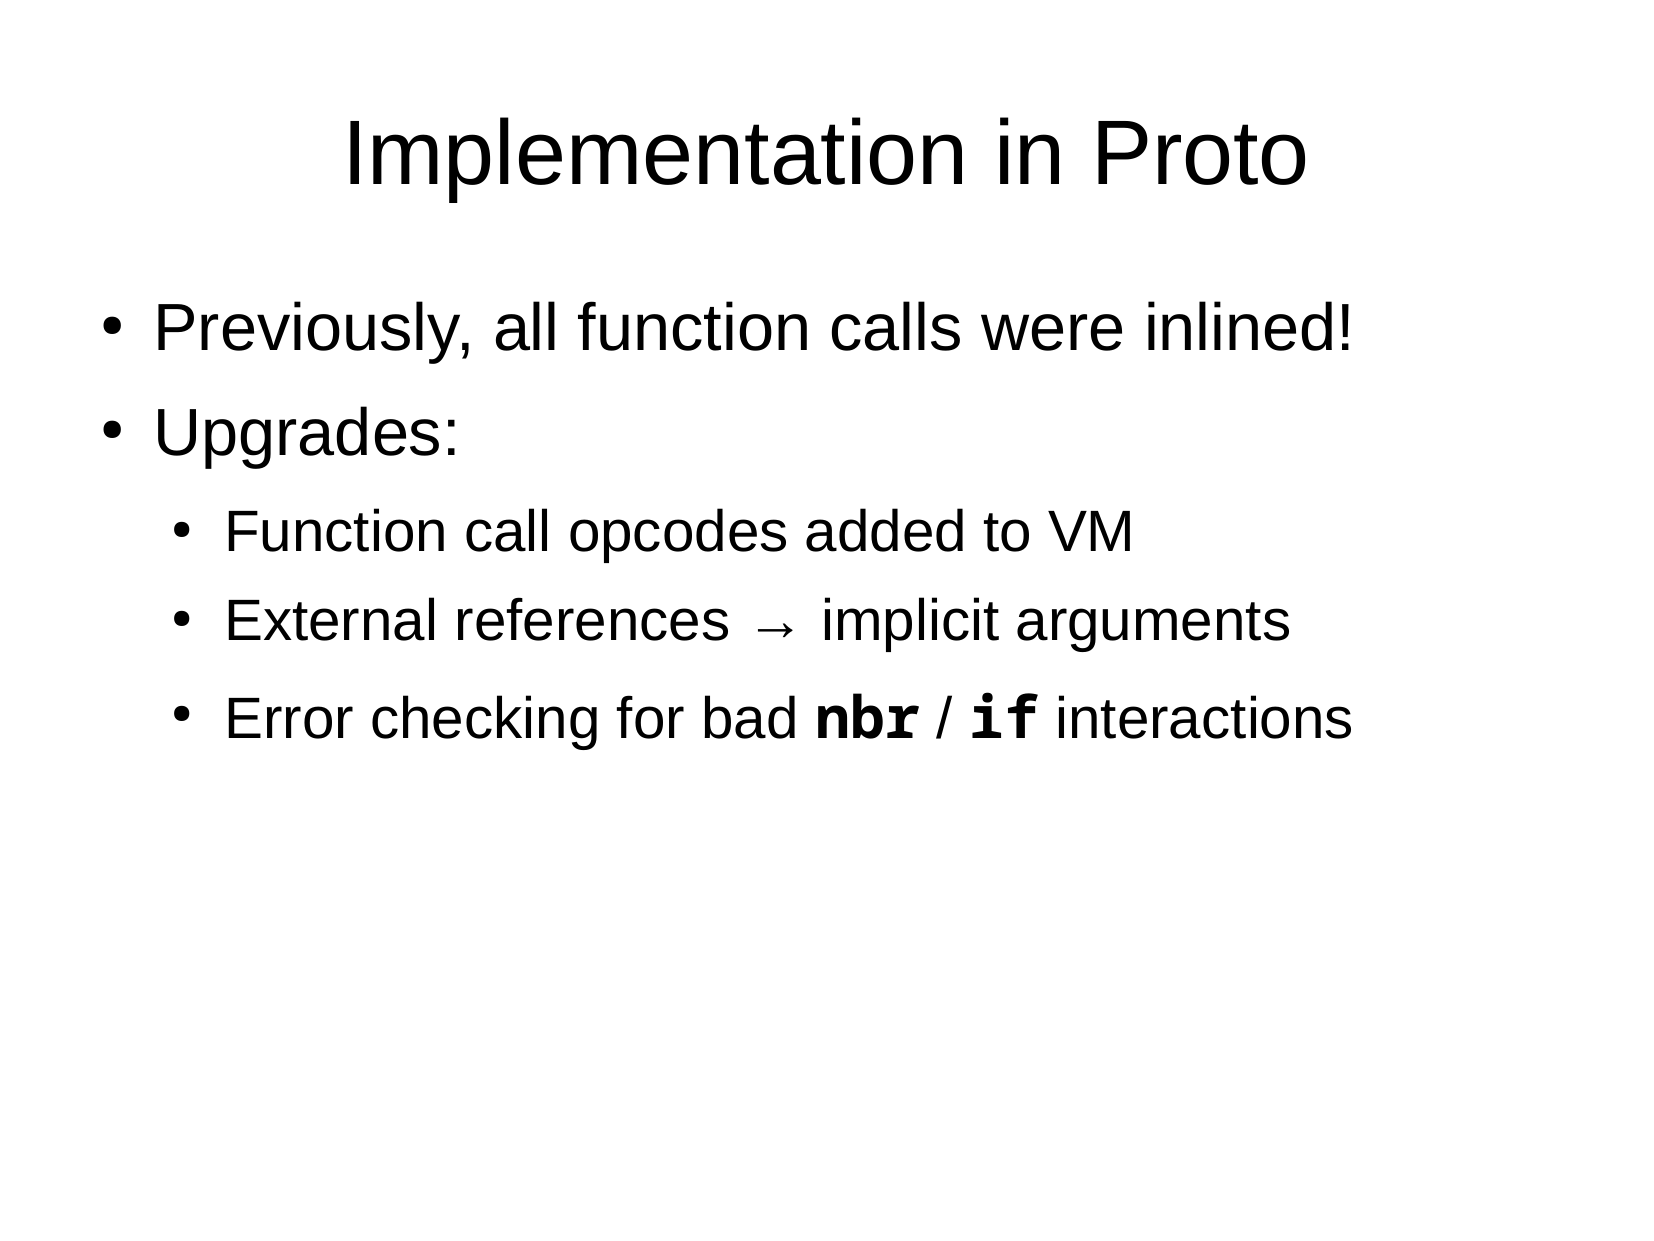

# Implementation in Proto
Previously, all function calls were inlined!
Upgrades:
Function call opcodes added to VM
External references → implicit arguments
Error checking for bad nbr / if interactions